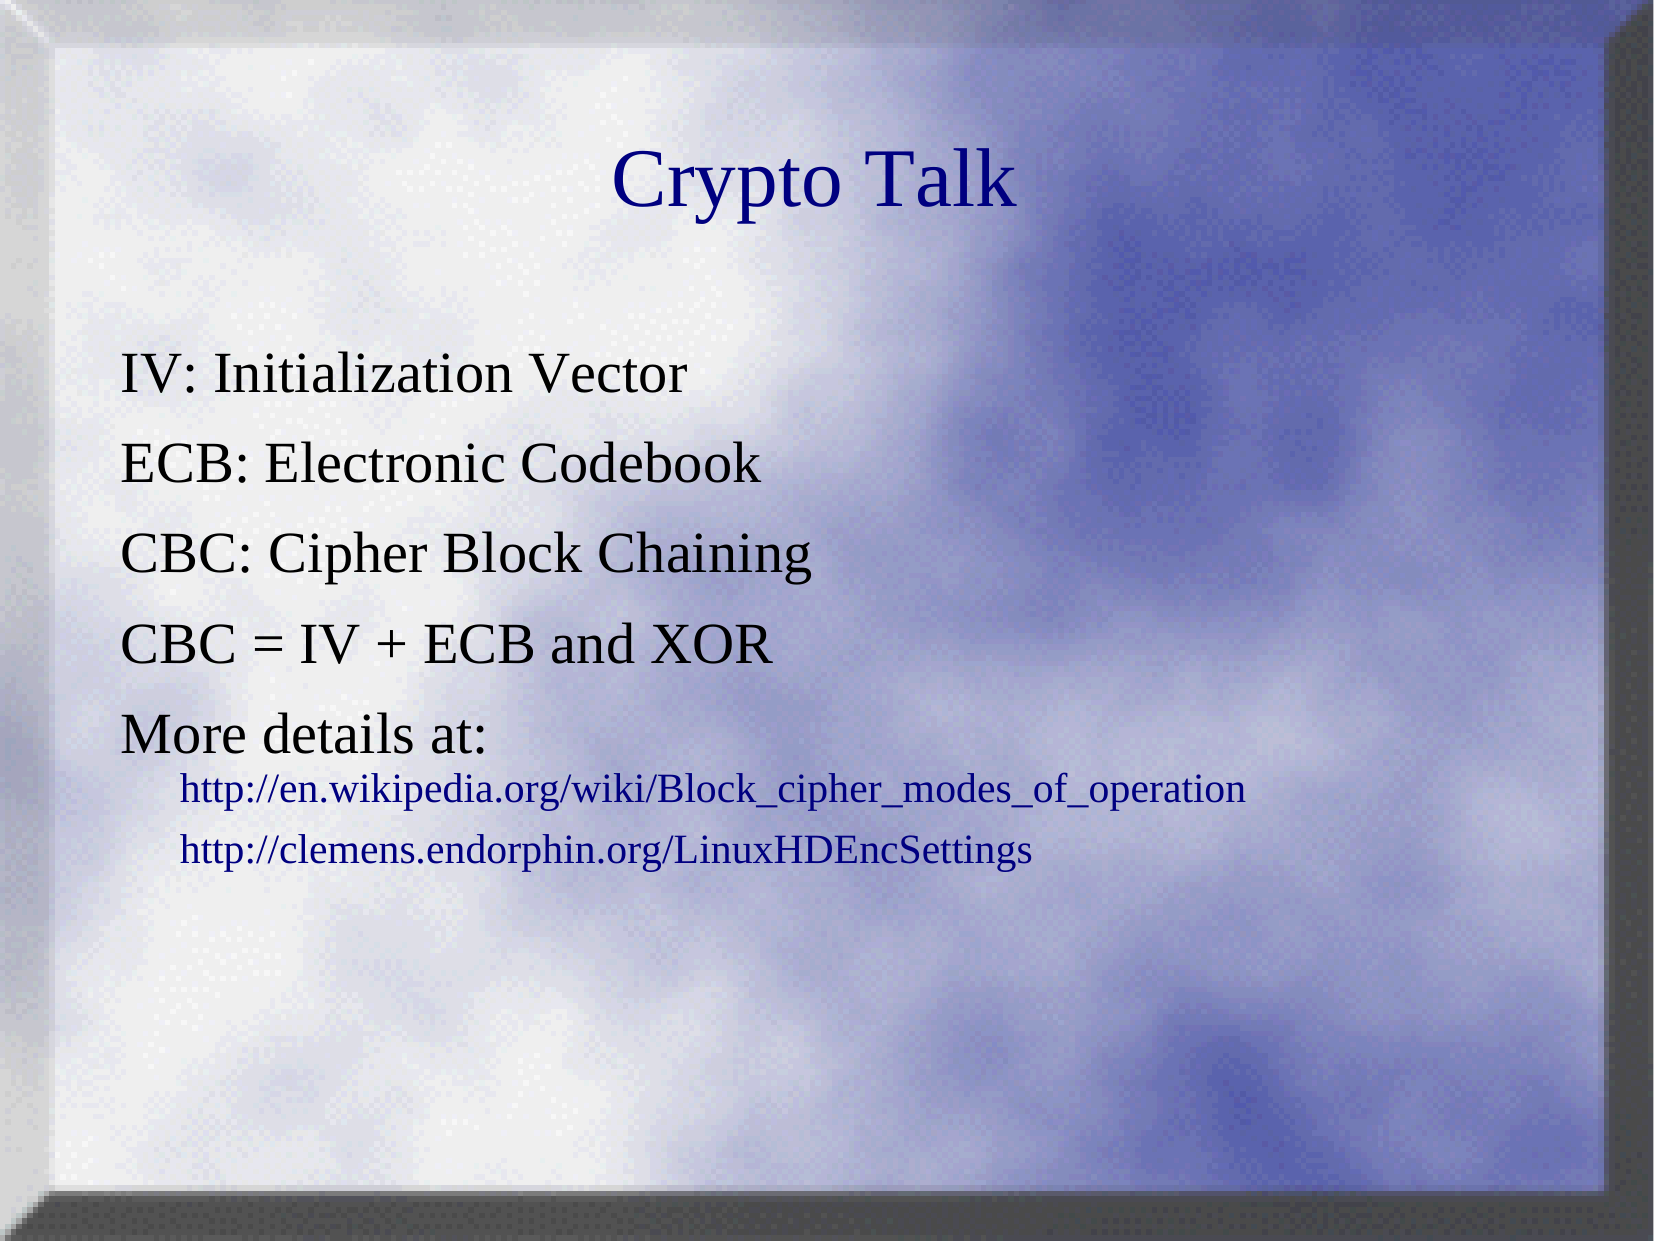

# Crypto Talk
IV: Initialization Vector
ECB: Electronic Codebook
CBC: Cipher Block Chaining
CBC = IV + ECB and XOR
More details at:http://en.wikipedia.org/wiki/Block_cipher_modes_of_operationhttp://clemens.endorphin.org/LinuxHDEncSettings